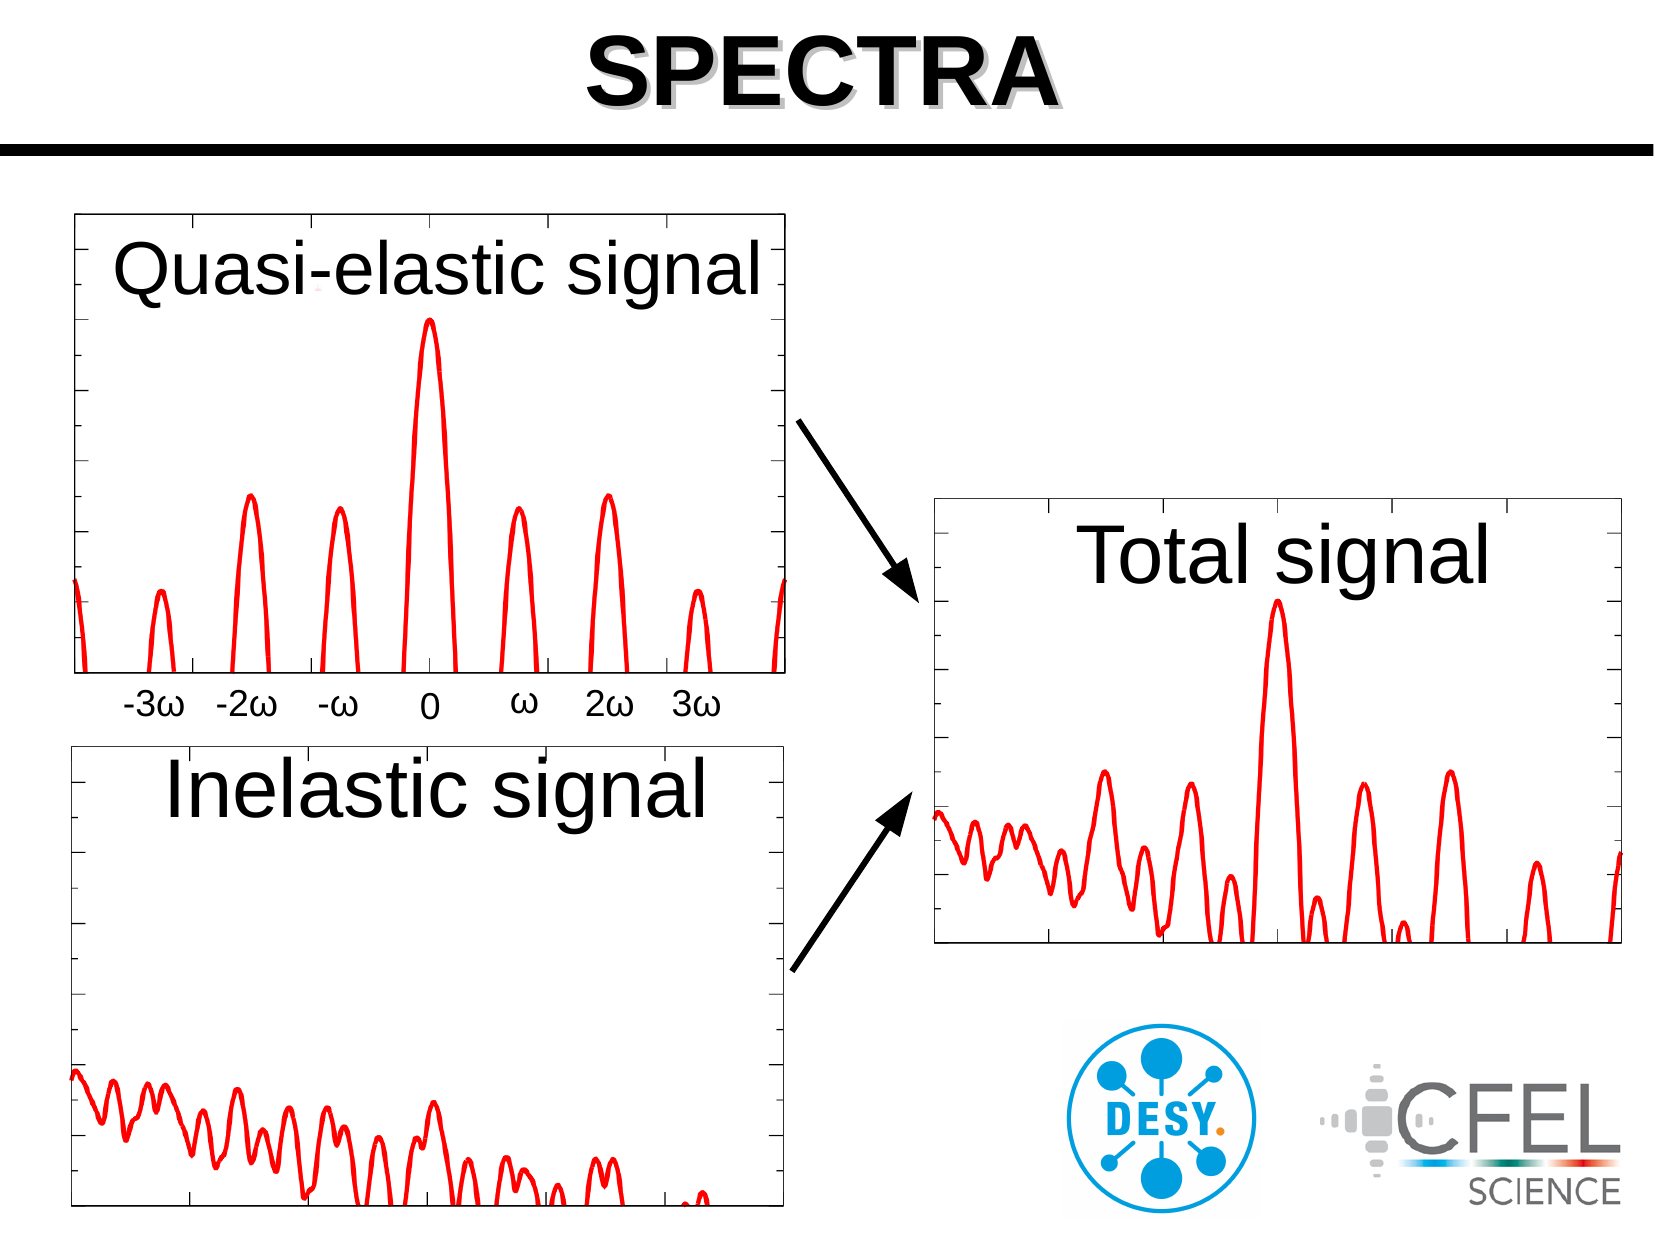

# SPECTRA
Quasi-elastic signal
Total signal
ω
-3ω
2ω
3ω
-2ω
-ω
0
Inelastic signal